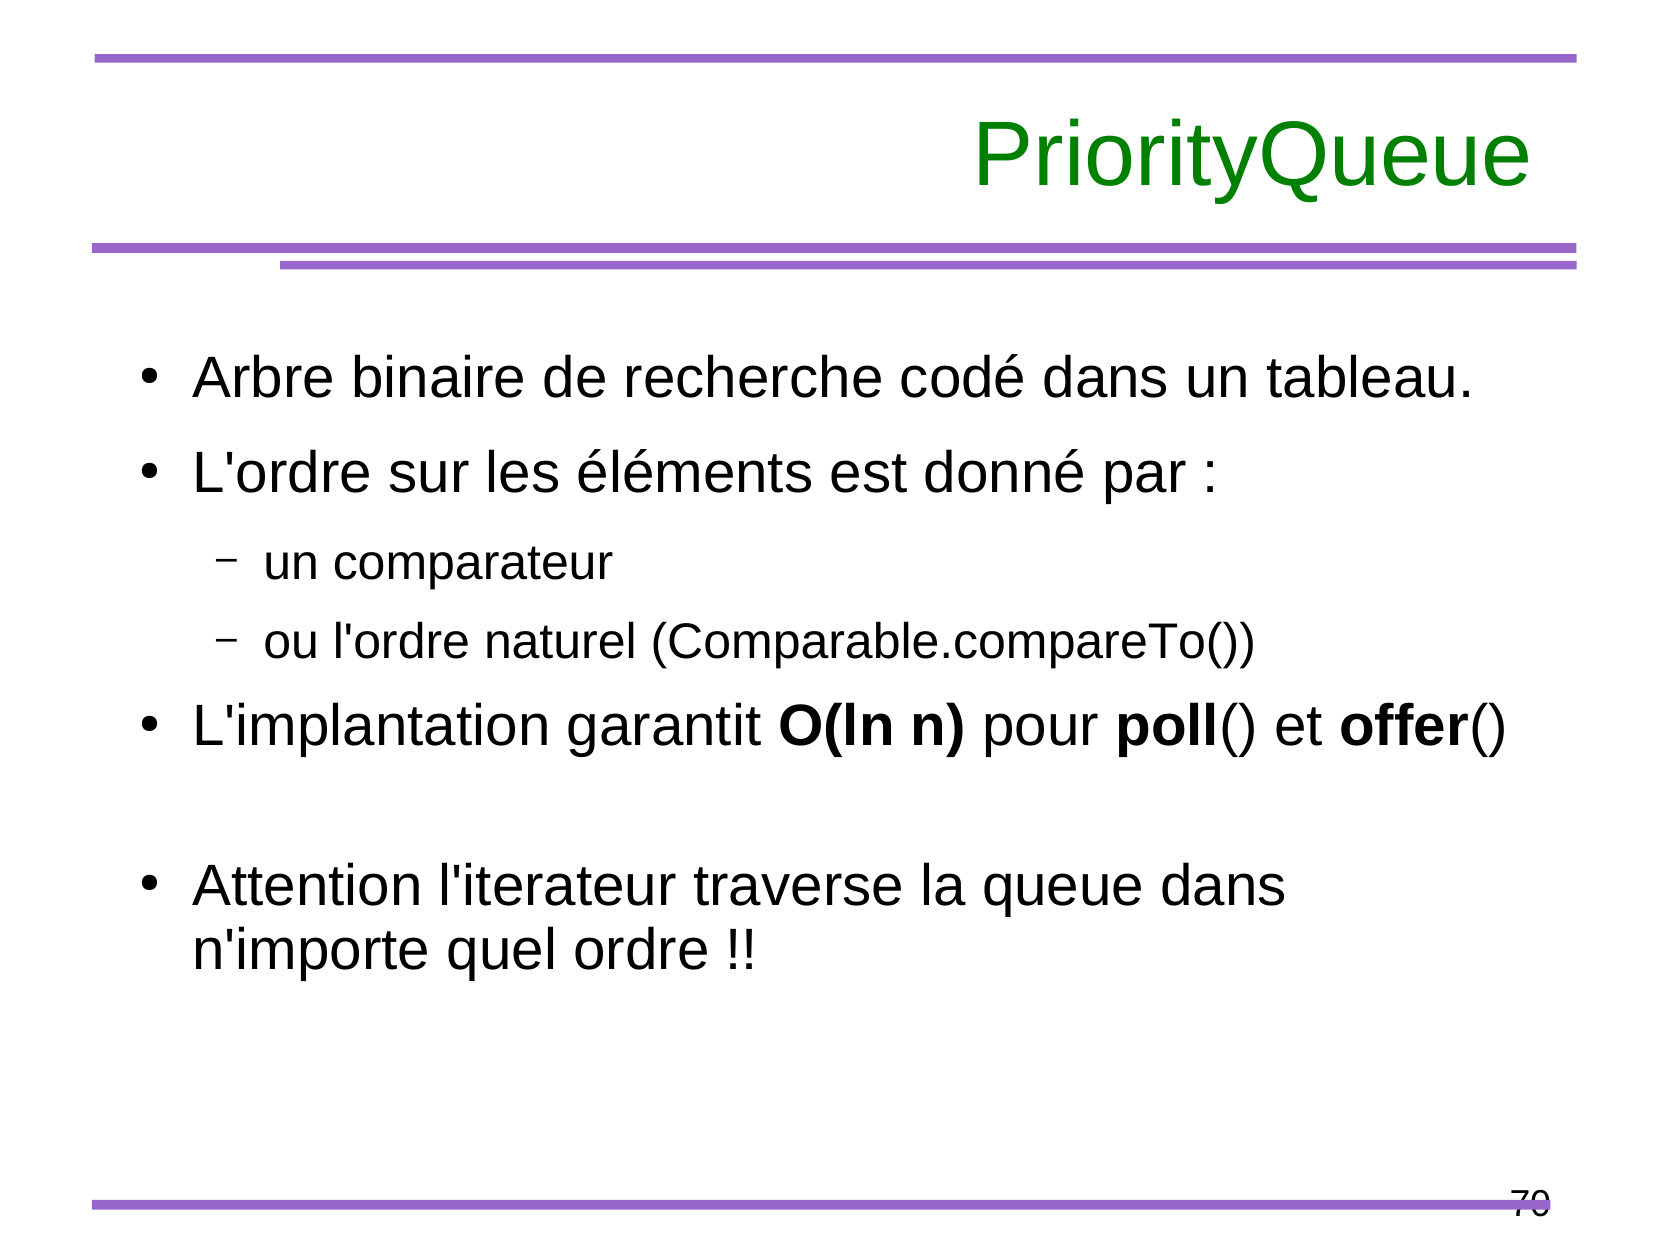

# PriorityQueue
Arbre binaire de recherche codé dans un tableau.
L'ordre sur les éléments est donné par :
un comparateur
ou l'ordre naturel (Comparable.compareTo())
L'implantation garantit O(ln n) pour poll() et offer()
Attention l'iterateur traverse la queue dans n'importe quel ordre !!